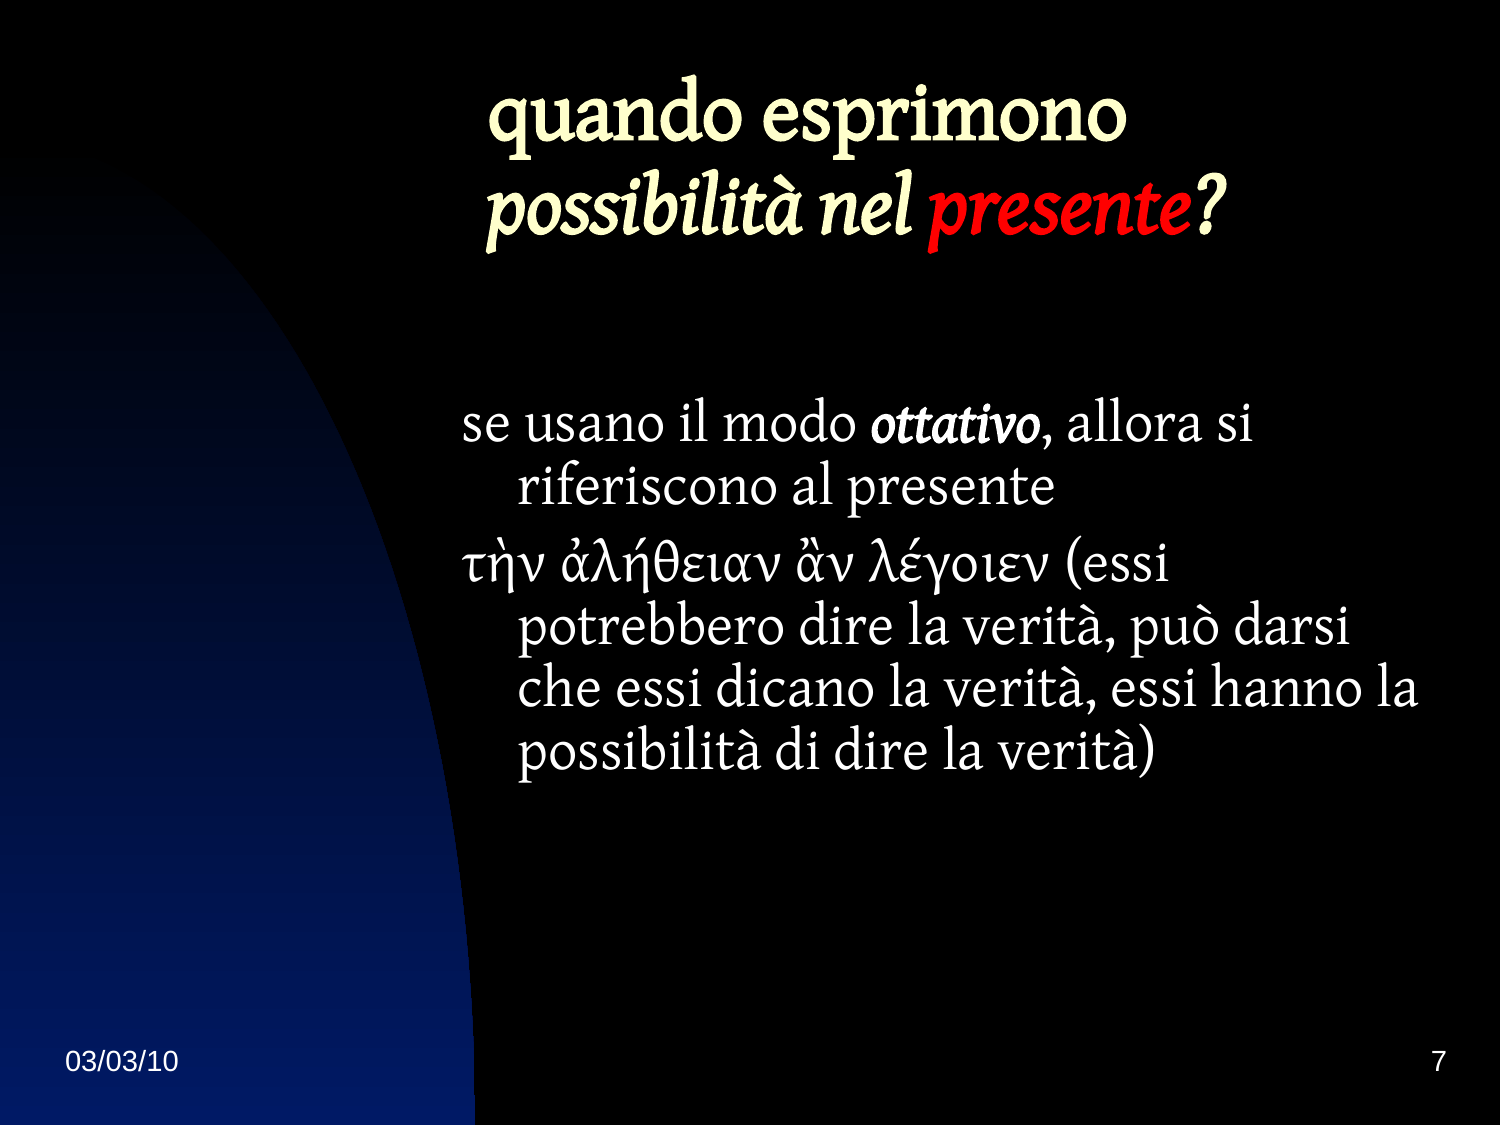

# quando esprimono possibilità nel presente?
se usano il modo ottativo, allora si riferiscono al presente
τὴν ἀλήθειαν ἂν λέγοιεν (essi potrebbero dire la verità, può darsi che essi dicano la verità, essi hanno la possibilità di dire la verità)
7